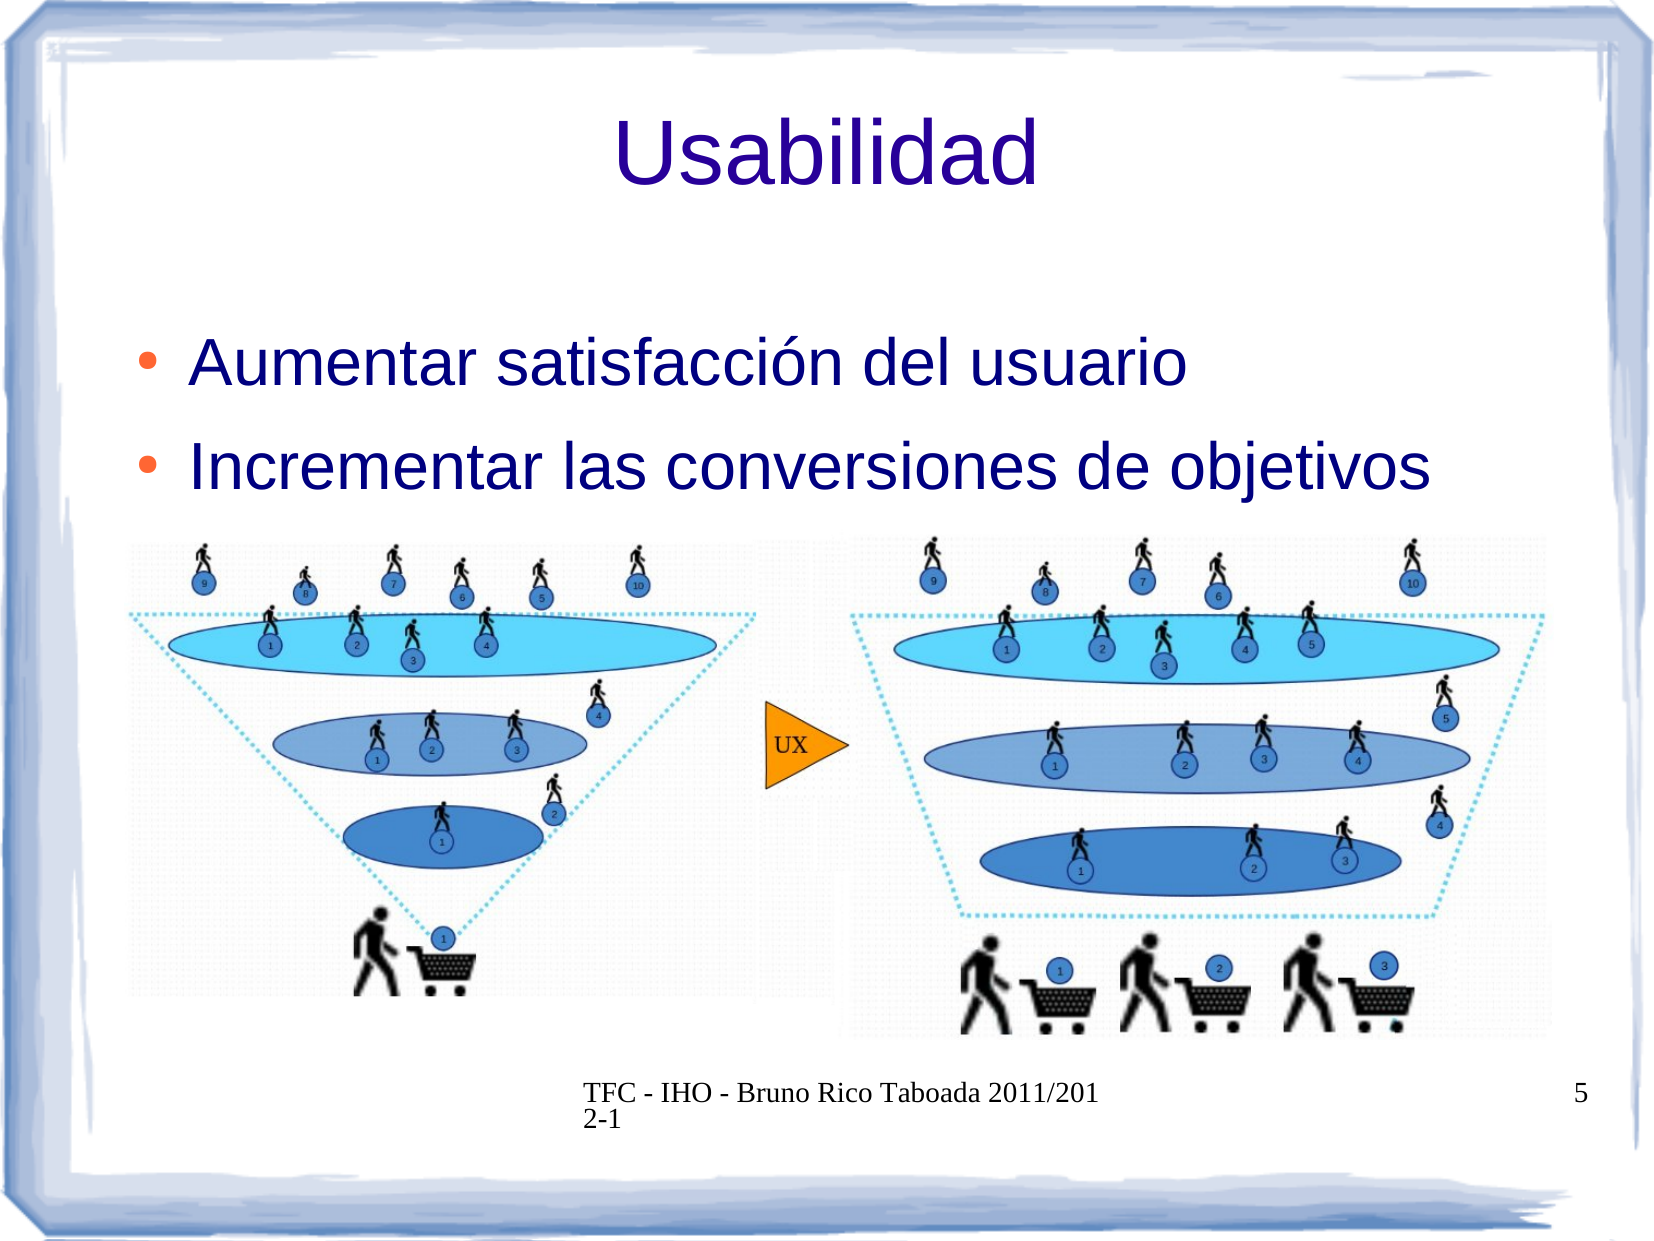

# Usabilidad
Aumentar satisfacción del usuario
Incrementar las conversiones de objetivos
TFC - IHO - Bruno Rico Taboada 2011/2012-1
5